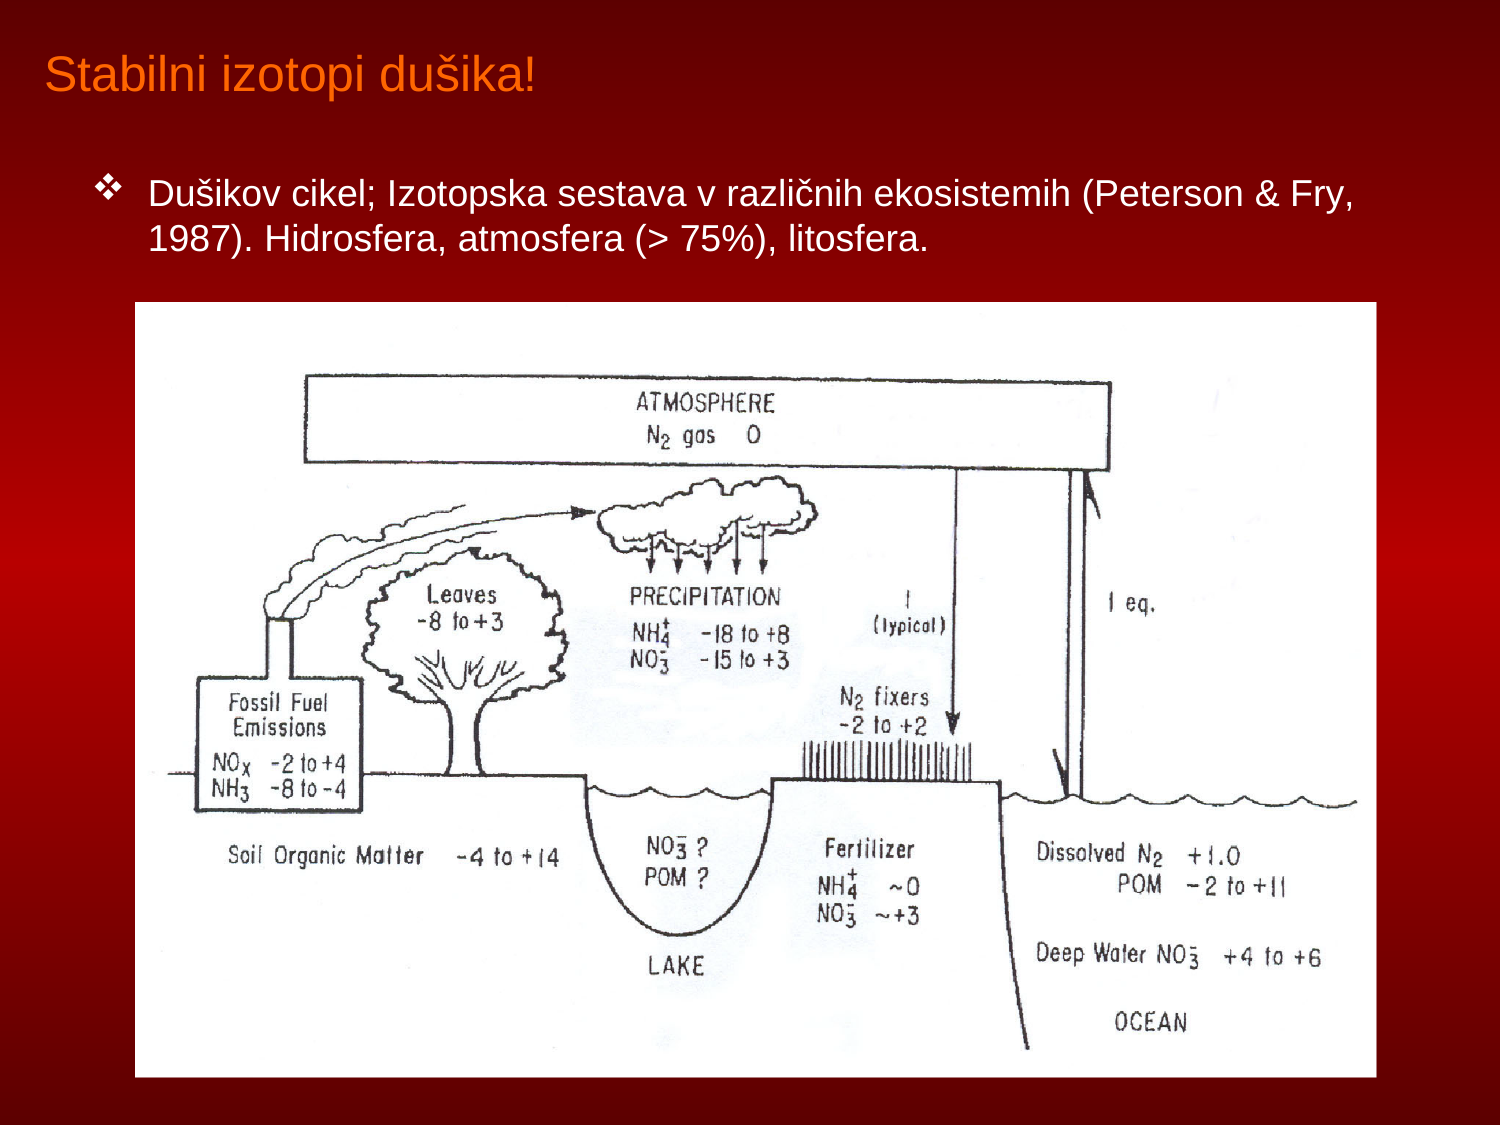

# Stabilni izotopi dušika!
Dušikov cikel; Izotopska sestava v različnih ekosistemih (Peterson & Fry, 1987). Hidrosfera, atmosfera (> 75%), litosfera.